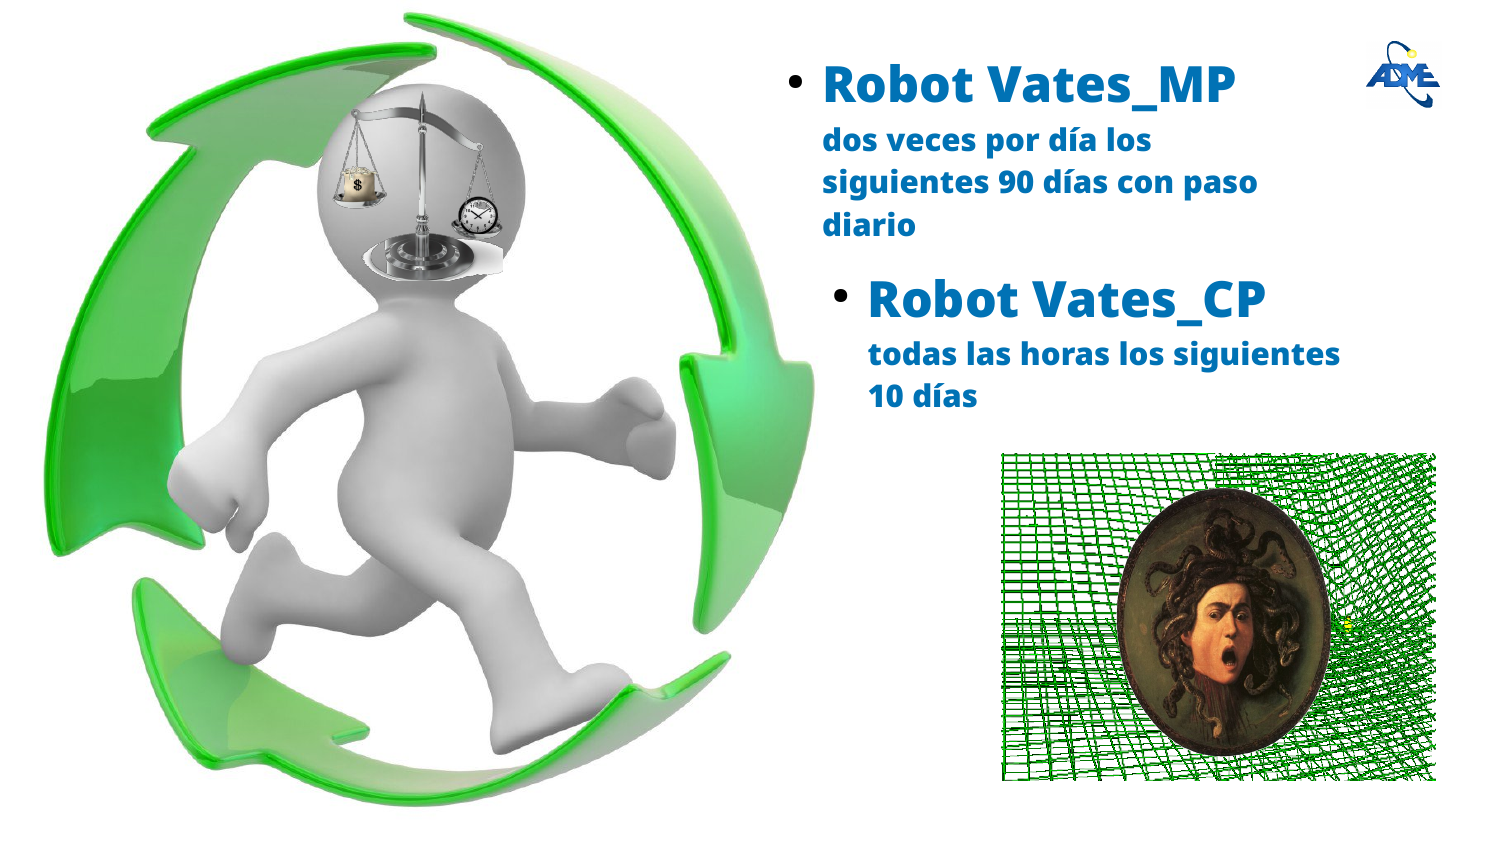

# Robot Vates_MP dos veces por día los siguientes 90 días con paso diario
Robot Vates_CP
todas las horas los siguientes 10 días